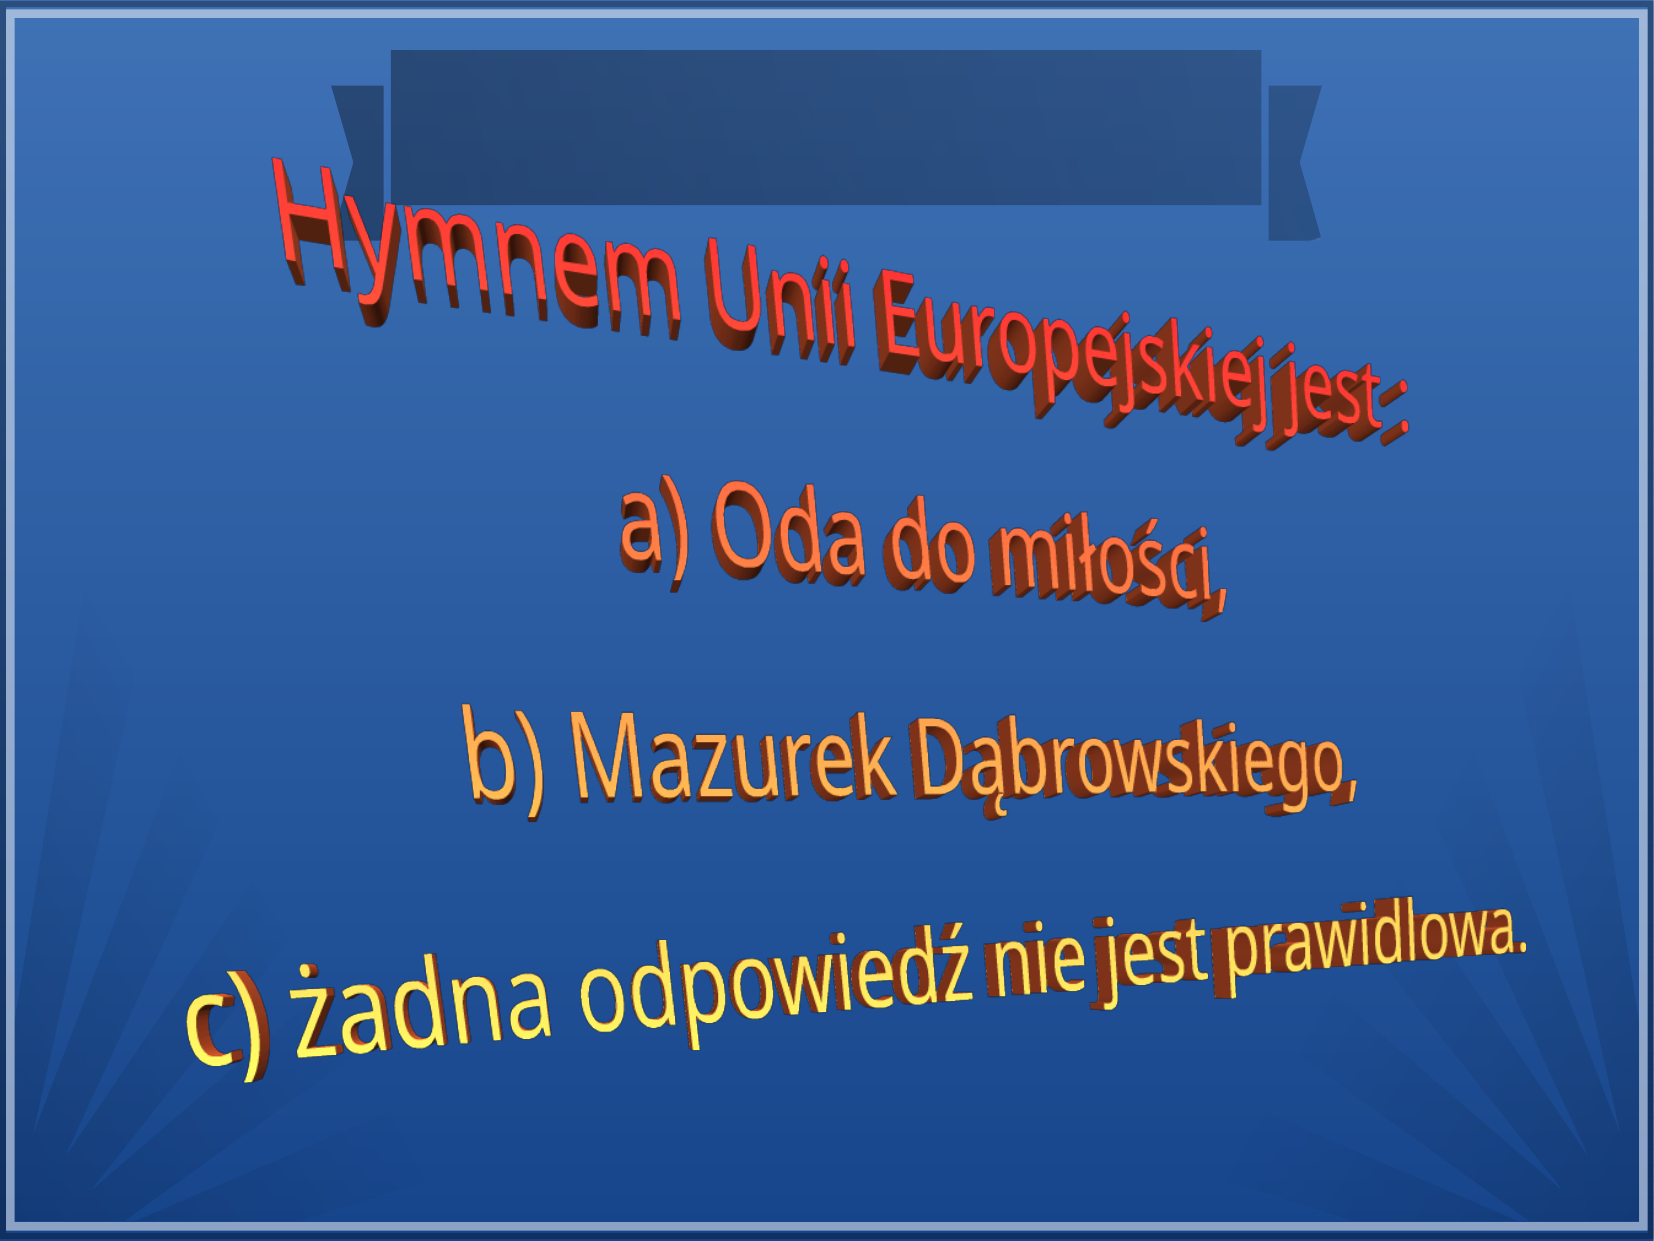

Hymnem Unii Europejskiej jest :
a) Oda do miłości,
b) Mazurek Dąbrowskiego,
c) żadna odpowiedź nie jest prawidlowa.